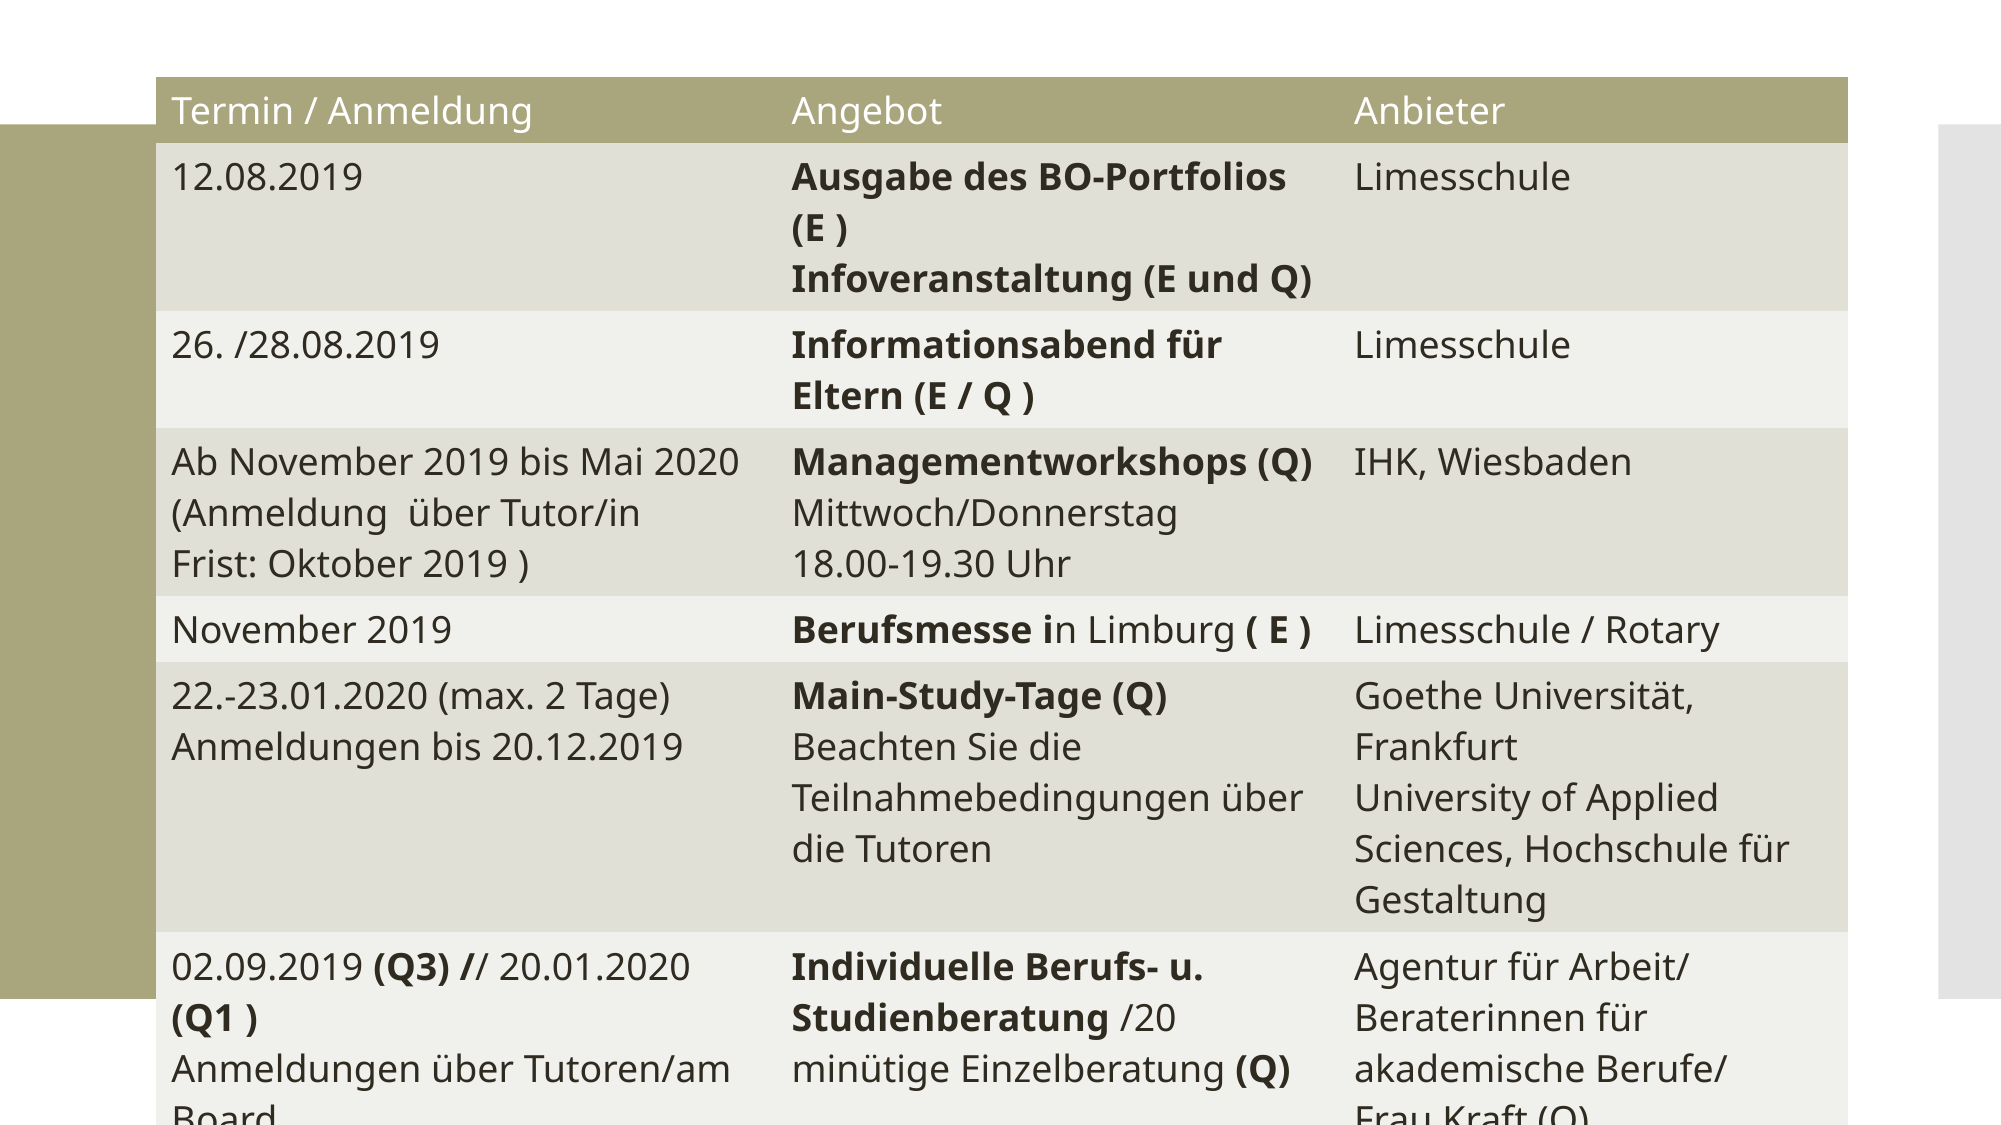

| Termin / Anmeldung | Angebot | Anbieter |
| --- | --- | --- |
| 12.08.2019 | Ausgabe des BO-Portfolios (E ) Infoveranstaltung (E und Q) | Limesschule |
| 26. /28.08.2019 | Informationsabend für Eltern (E / Q ) | Limesschule |
| Ab November 2019 bis Mai 2020 (Anmeldung über Tutor/in Frist: Oktober 2019 ) | Managementworkshops (Q) Mittwoch/Donnerstag 18.00-19.30 Uhr | IHK, Wiesbaden |
| November 2019 | Berufsmesse in Limburg ( E ) | Limesschule / Rotary |
| 22.-23.01.2020 (max. 2 Tage) Anmeldungen bis 20.12.2019 | Main-Study-Tage (Q) Beachten Sie die Teilnahmebedingungen über die Tutoren | Goethe Universität, Frankfurt University of Applied Sciences, Hochschule für Gestaltung |
| 02.09.2019 (Q3) // 20.01.2020 (Q1 ) Anmeldungen über Tutoren/am Board Achtung: BO-Portfolio bitte mitbringen!! | Individuelle Berufs- u. Studienberatung /20 minütige Einzelberatung (Q) | Agentur für Arbeit/ Beraterinnen für akademische Berufe/ Frau Kraft (Q) |
| | | |